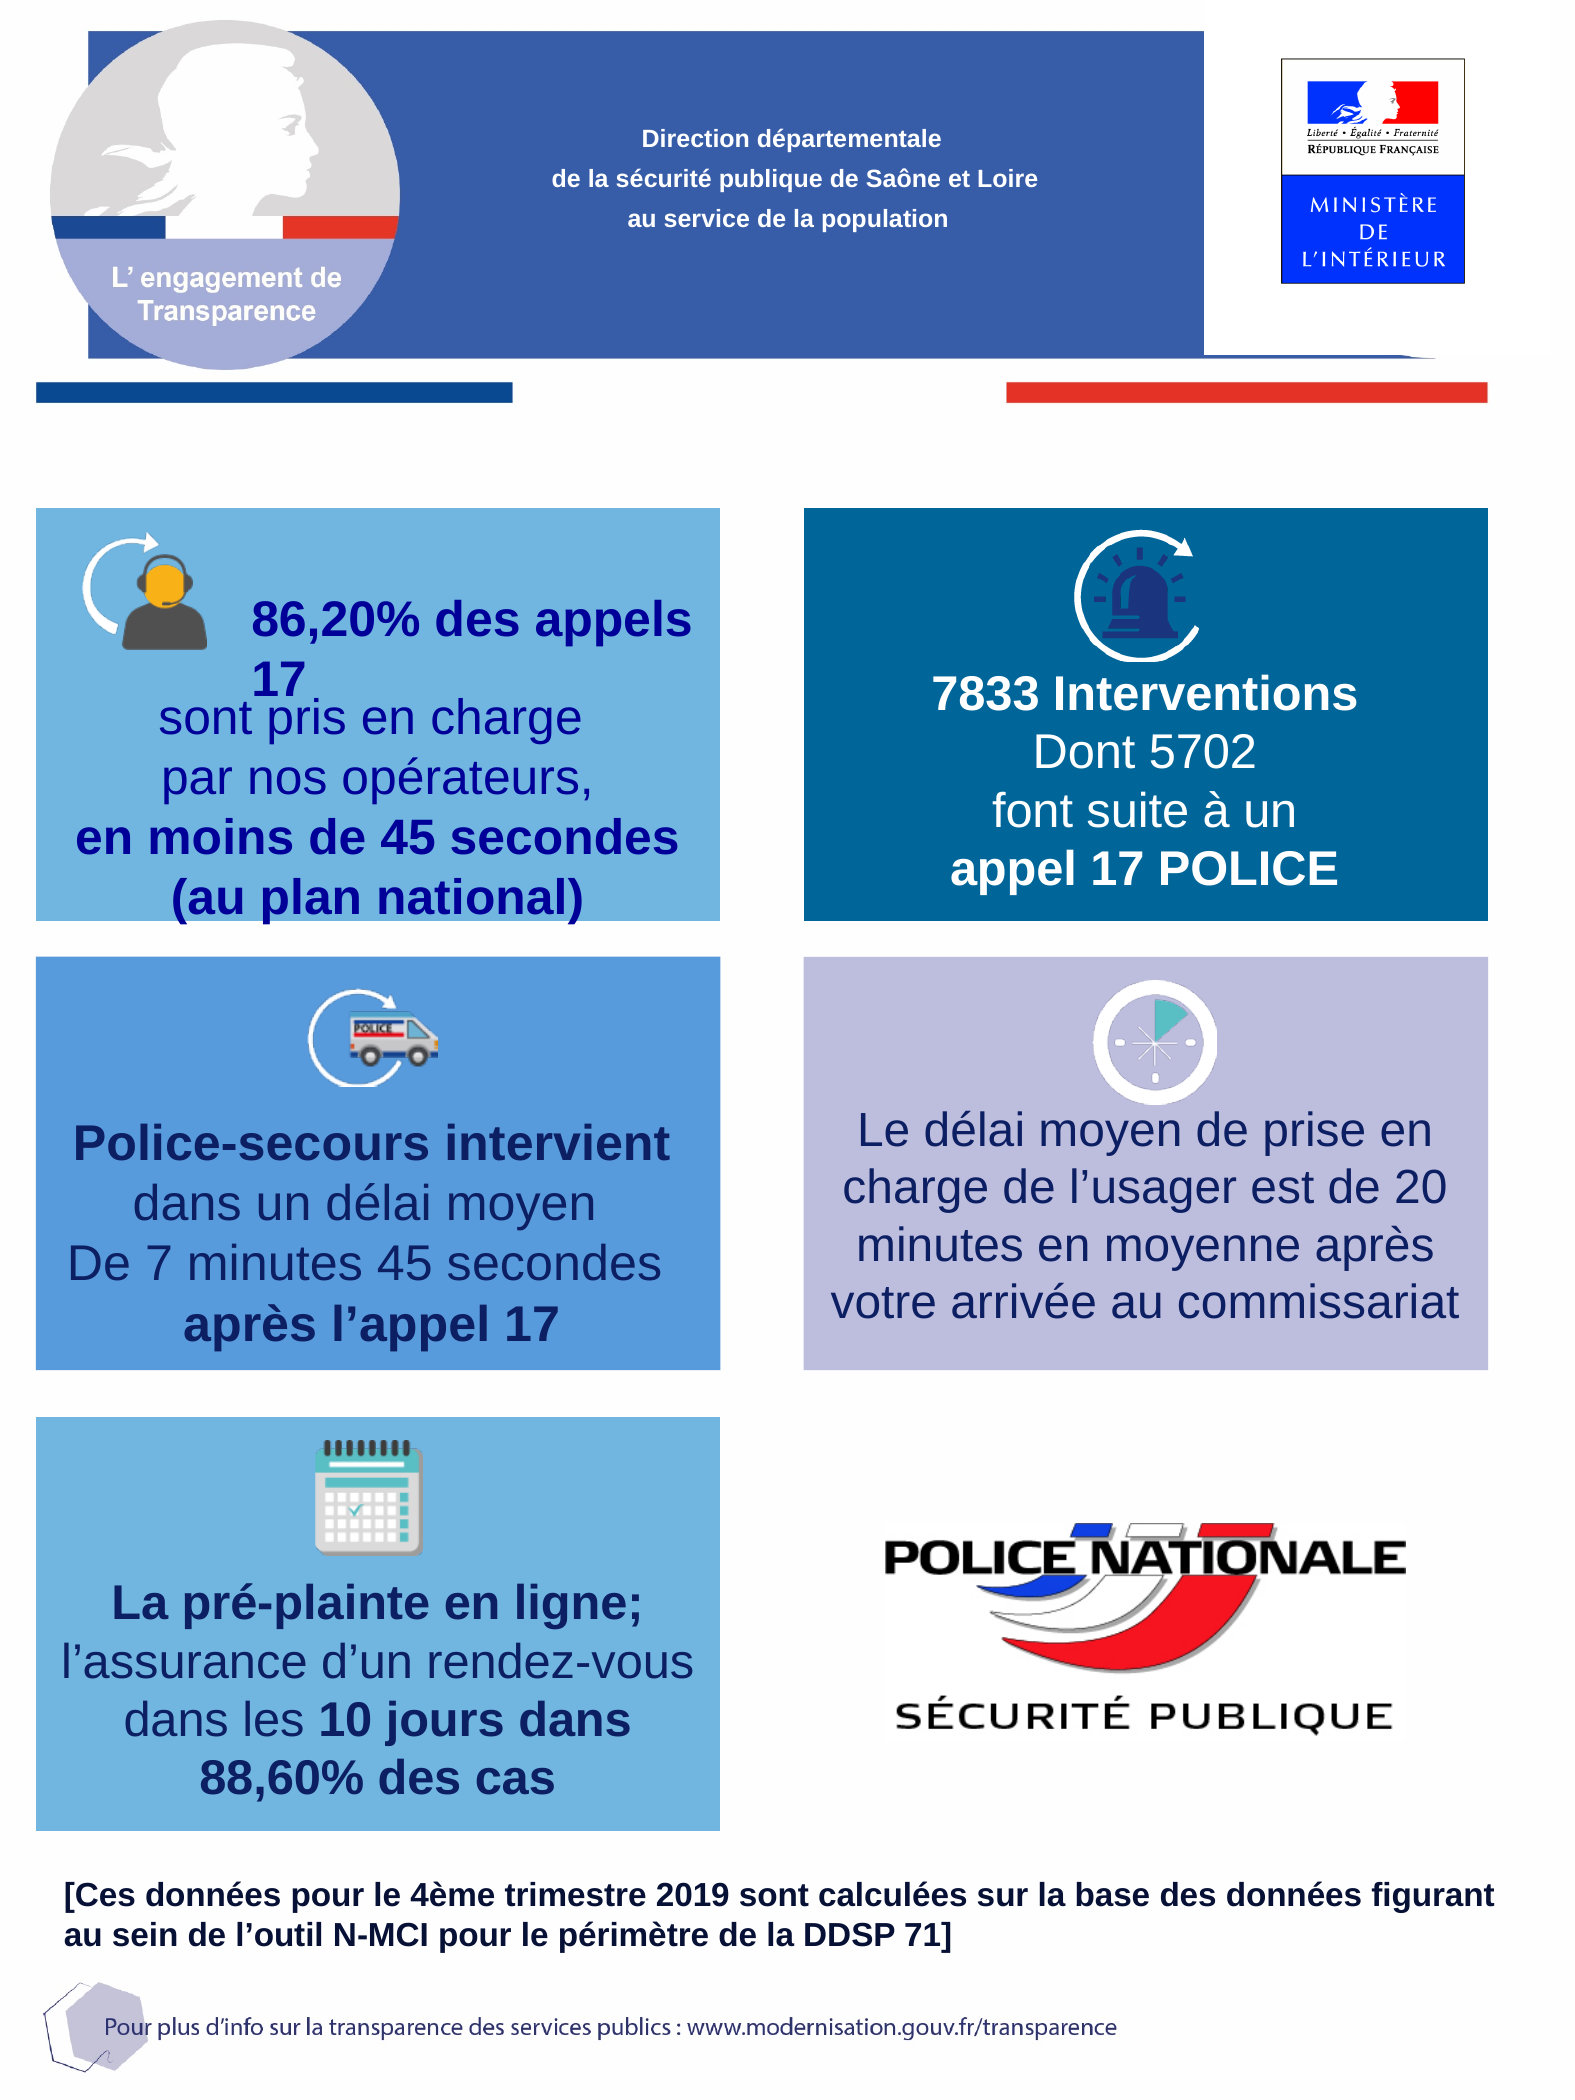

# Direction départementale
 de la sécurité publique de Saône et Loire
au service de la population
86,20% des appels 17
7833 Interventions
Dont 5702
font suite à un
appel 17 POLICE
sont pris en charge
par nos opérateurs,
en moins de 45 secondes (au plan national)
Le délai moyen de prise en charge de l’usager est de 20 minutes en moyenne après votre arrivée au commissariat
Police-secours intervient
dans un délai moyen
De 7 minutes 45 secondes
après l’appel 17
La pré-plainte en ligne;
l’assurance d’un rendez-vous dans les 10 jours dans 88,60% des cas
[Ces données pour le 4ème trimestre 2019 sont calculées sur la base des données figurant au sein de l’outil N-MCI pour le périmètre de la DDSP 71]